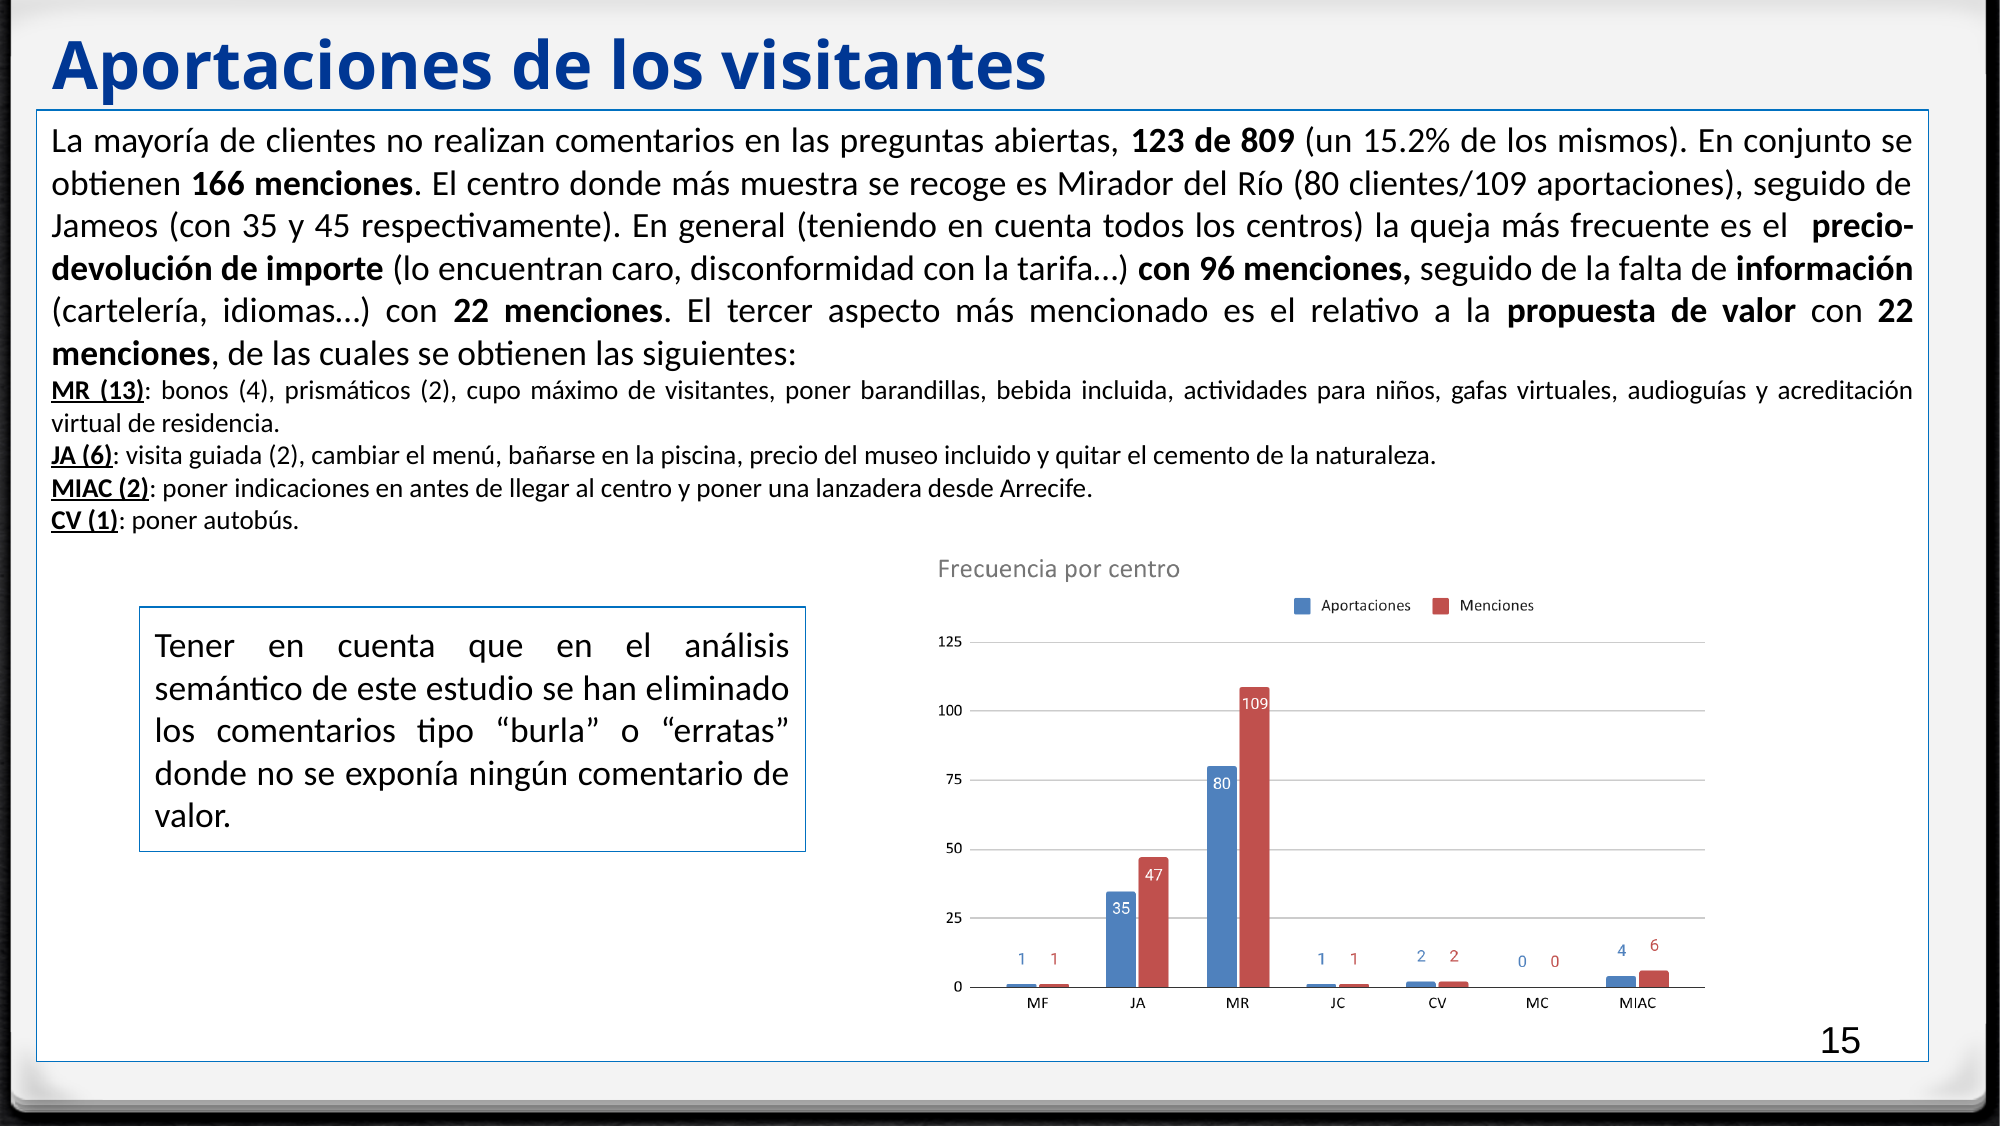

Aportaciones de los visitantes
La mayoría de clientes no realizan comentarios en las preguntas abiertas, 123 de 809 (un 15.2% de los mismos). En conjunto se obtienen 166 menciones. El centro donde más muestra se recoge es Mirador del Río (80 clientes/109 aportaciones), seguido de Jameos (con 35 y 45 respectivamente). En general (teniendo en cuenta todos los centros) la queja más frecuente es el precio-devolución de importe (lo encuentran caro, disconformidad con la tarifa…) con 96 menciones, seguido de la falta de información (cartelería, idiomas…) con 22 menciones. El tercer aspecto más mencionado es el relativo a la propuesta de valor con 22 menciones, de las cuales se obtienen las siguientes:
MR (13): bonos (4), prismáticos (2), cupo máximo de visitantes, poner barandillas, bebida incluida, actividades para niños, gafas virtuales, audioguías y acreditación virtual de residencia.
JA (6): visita guiada (2), cambiar el menú, bañarse en la piscina, precio del museo incluido y quitar el cemento de la naturaleza.
MIAC (2): poner indicaciones en antes de llegar al centro y poner una lanzadera desde Arrecife.
CV (1): poner autobús.
Tener en cuenta que en el análisis semántico de este estudio se han eliminado los comentarios tipo “burla” o “erratas” donde no se exponía ningún comentario de valor.